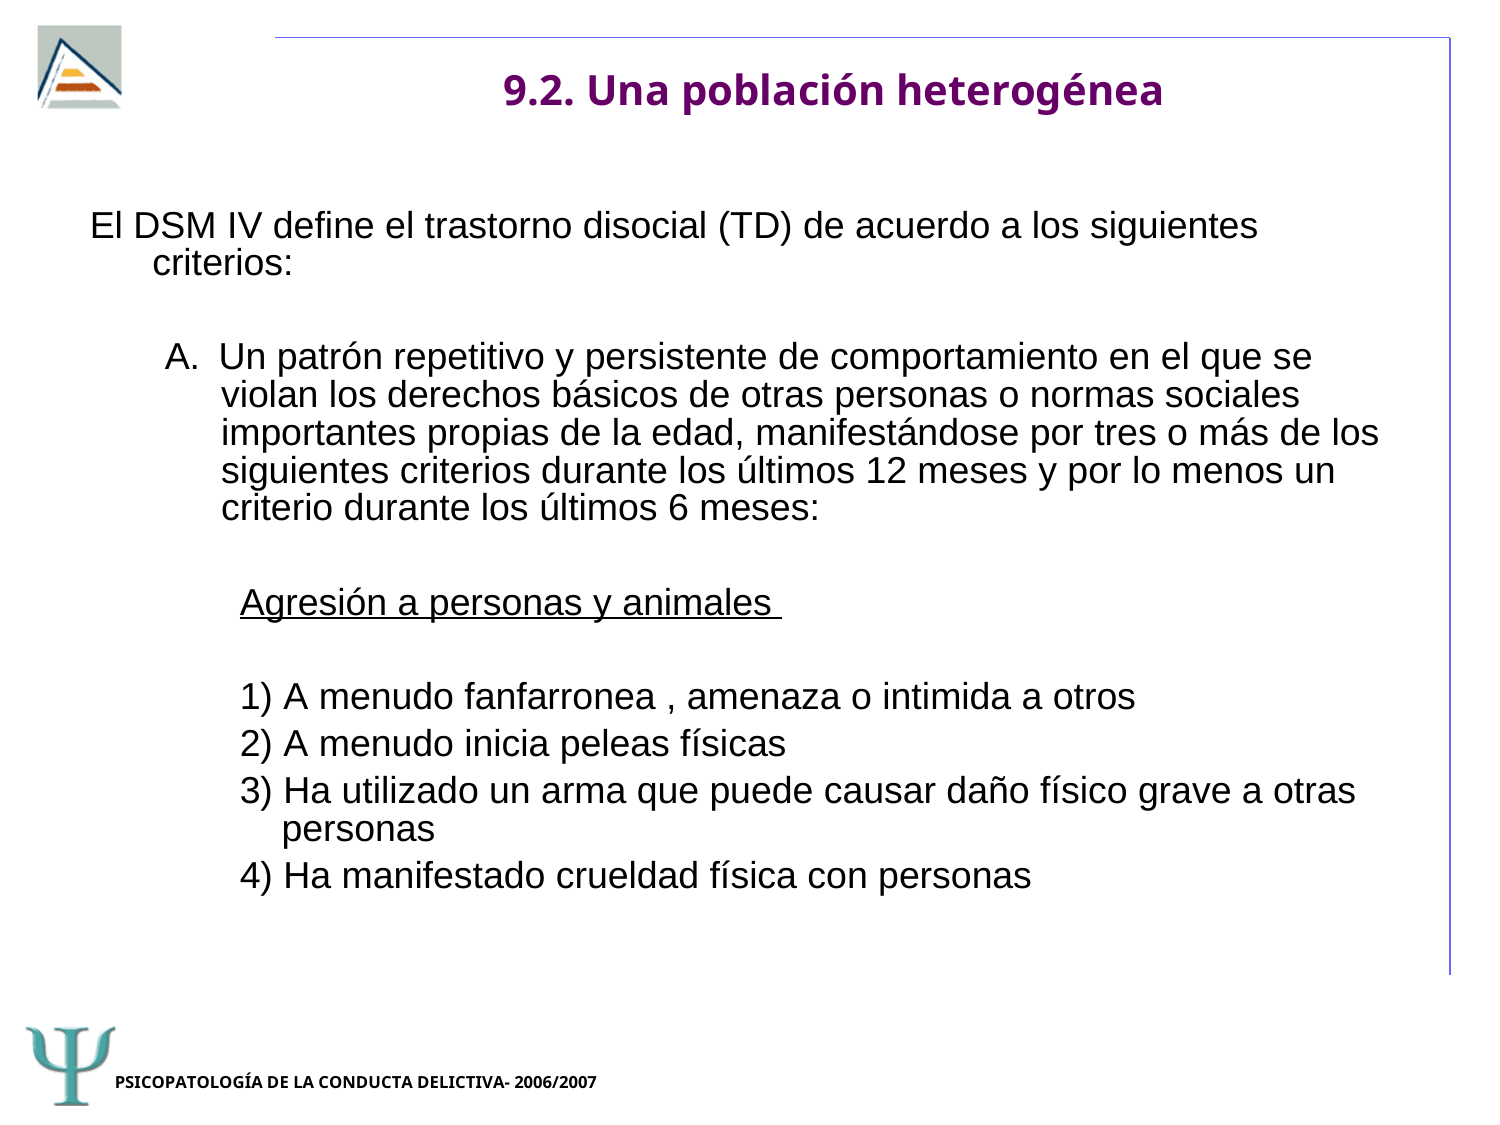

# 9.2. Una población heterogénea
El DSM IV define el trastorno disocial (TD) de acuerdo a los siguientes criterios:
A. Un patrón repetitivo y persistente de comportamiento en el que se violan los derechos básicos de otras personas o normas sociales importantes propias de la edad, manifestándose por tres o más de los siguientes criterios durante los últimos 12 meses y por lo menos un criterio durante los últimos 6 meses:
Agresión a personas y animales
		1) A menudo fanfarronea , amenaza o intimida a otros
		2) A menudo inicia peleas físicas
		3) Ha utilizado un arma que puede causar daño físico grave a otras 	 personas
		4) Ha manifestado crueldad física con personas